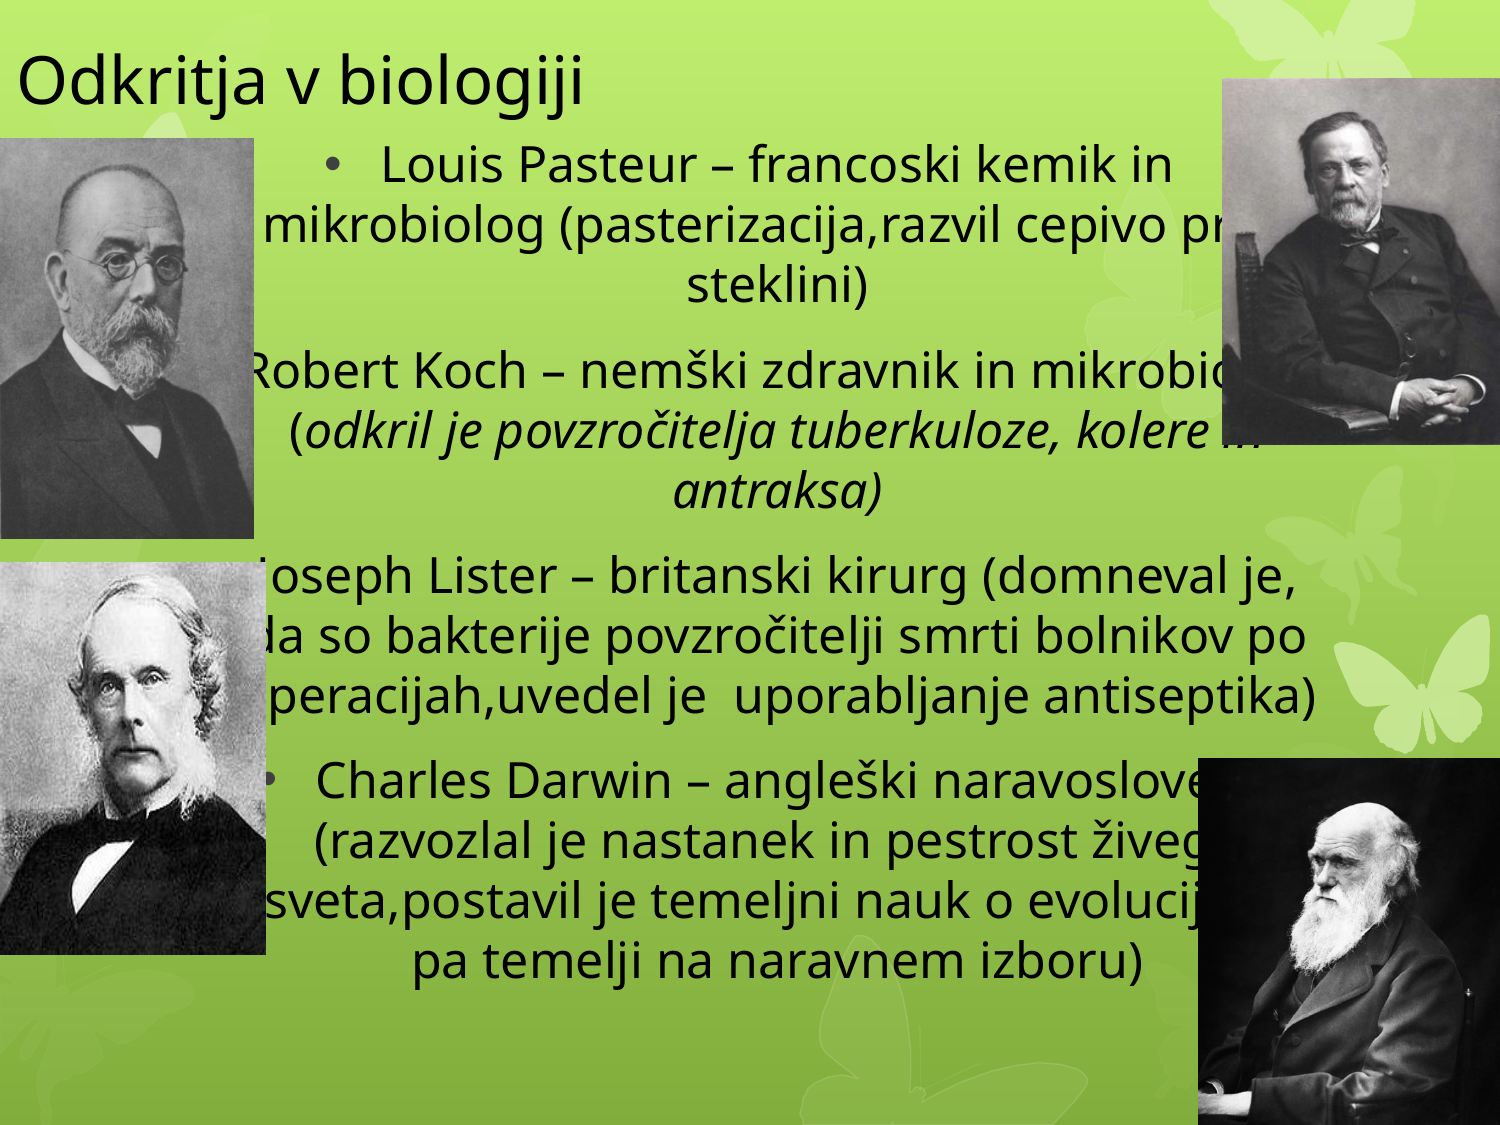

# Odkritja v biologiji
Louis Pasteur – francoski kemik in mikrobiolog (pasterizacija,razvil cepivo proti steklini)
Robert Koch – nemški zdravnik in mikrobiolog (odkril je povzročitelja tuberkuloze, kolere in antraksa)
Joseph Lister – britanski kirurg (domneval je, da so bakterije povzročitelji smrti bolnikov po operacijah,uvedel je uporabljanje antiseptika)
Charles Darwin – angleški naravoslovec (razvozlal je nastanek in pestrost živega sveta,postavil je temeljni nauk o evoluciji, ta pa temelji na naravnem izboru)